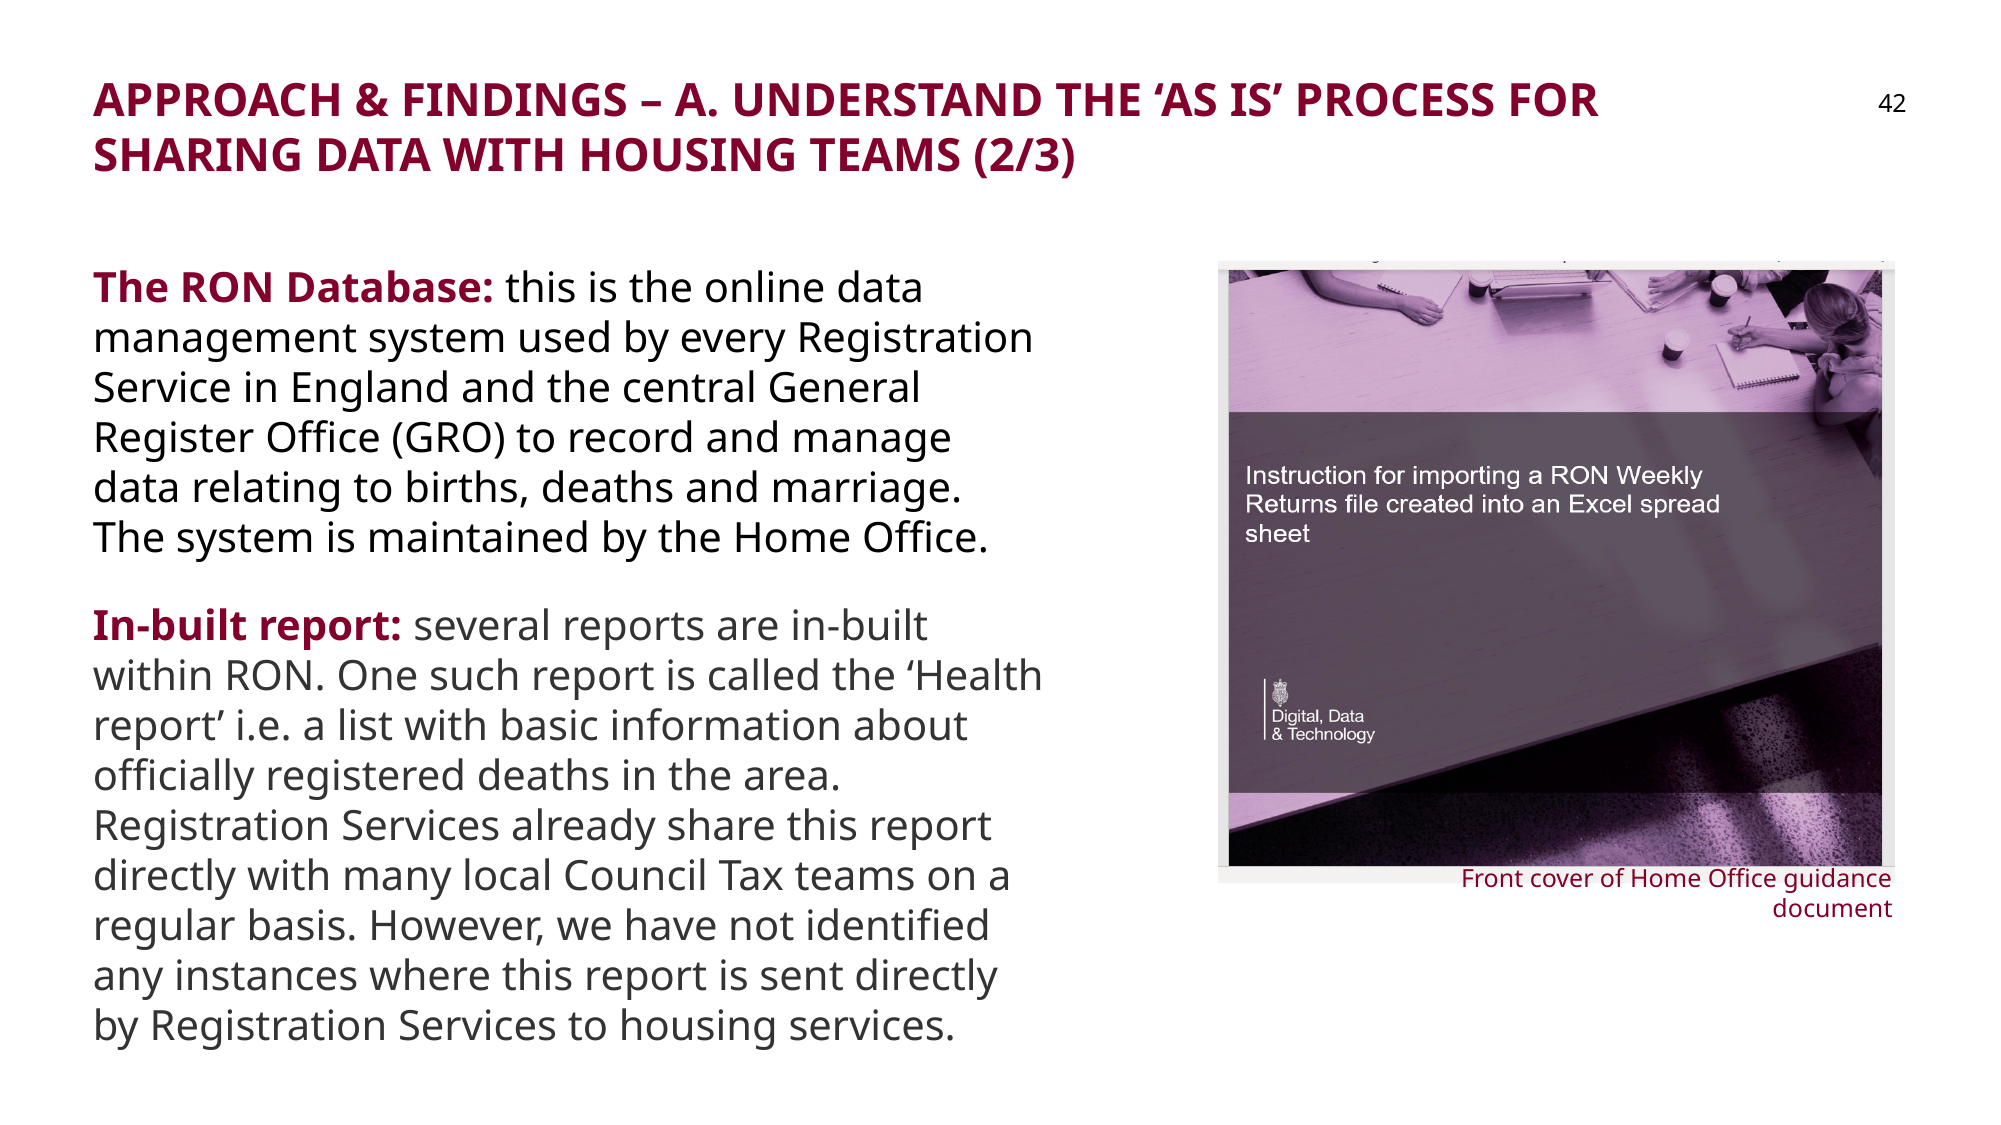

# APPROACH & FINDINGS – A. UNDERSTAND THE ‘AS IS’ PROCESS FOR SHARING DATA WITH HOUSING TEAMS (2/3)
The RON Database: this is the online data management system used by every Registration Service in England and the central General Register Office (GRO) to record and manage data relating to births, deaths and marriage. The system is maintained by the Home Office.
In-built report: several reports are in-built within RON. One such report is called the ‘Health report’ i.e. a list with basic information about officially registered deaths in the area. Registration Services already share this report directly with many local Council Tax teams on a regular basis. However, we have not identified any instances where this report is sent directly by Registration Services to housing services.
Front cover of Home Office guidance document